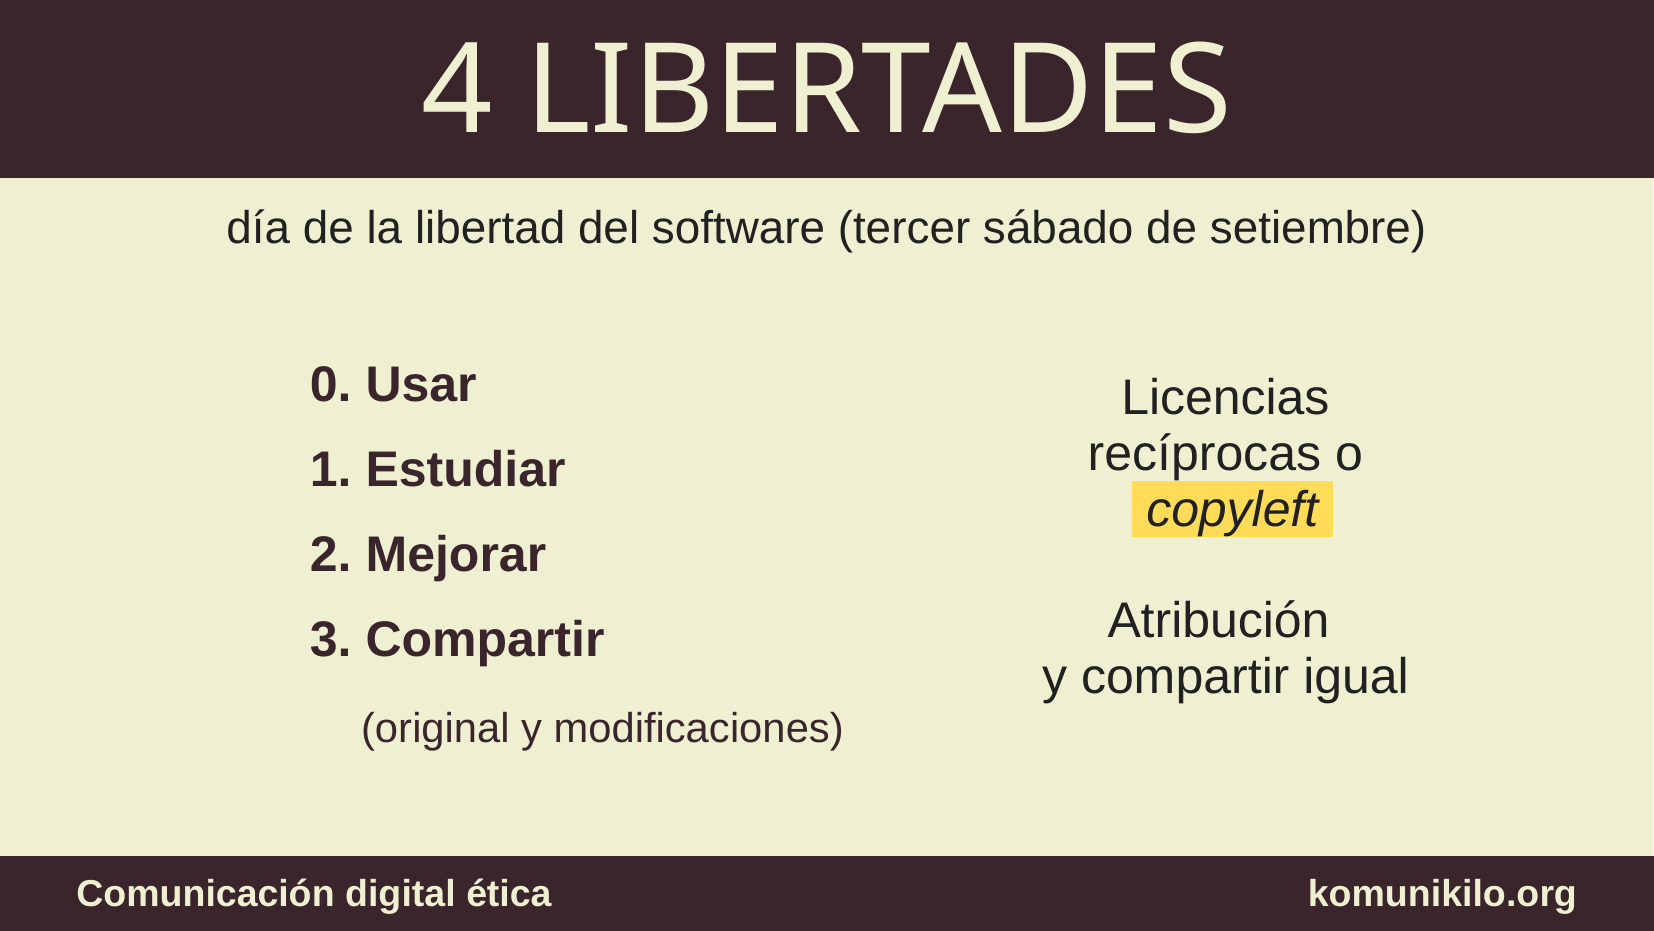

# 4 LIBERTADES
día de la libertad del software (tercer sábado de setiembre)
0. Usar
1. Estudiar
2. Mejorar
3. Compartir
 (original y modificaciones)
Licencias recíprocas o
 copyleft
Atribución
y compartir igual
Comunicación digital ética komunikilo.org